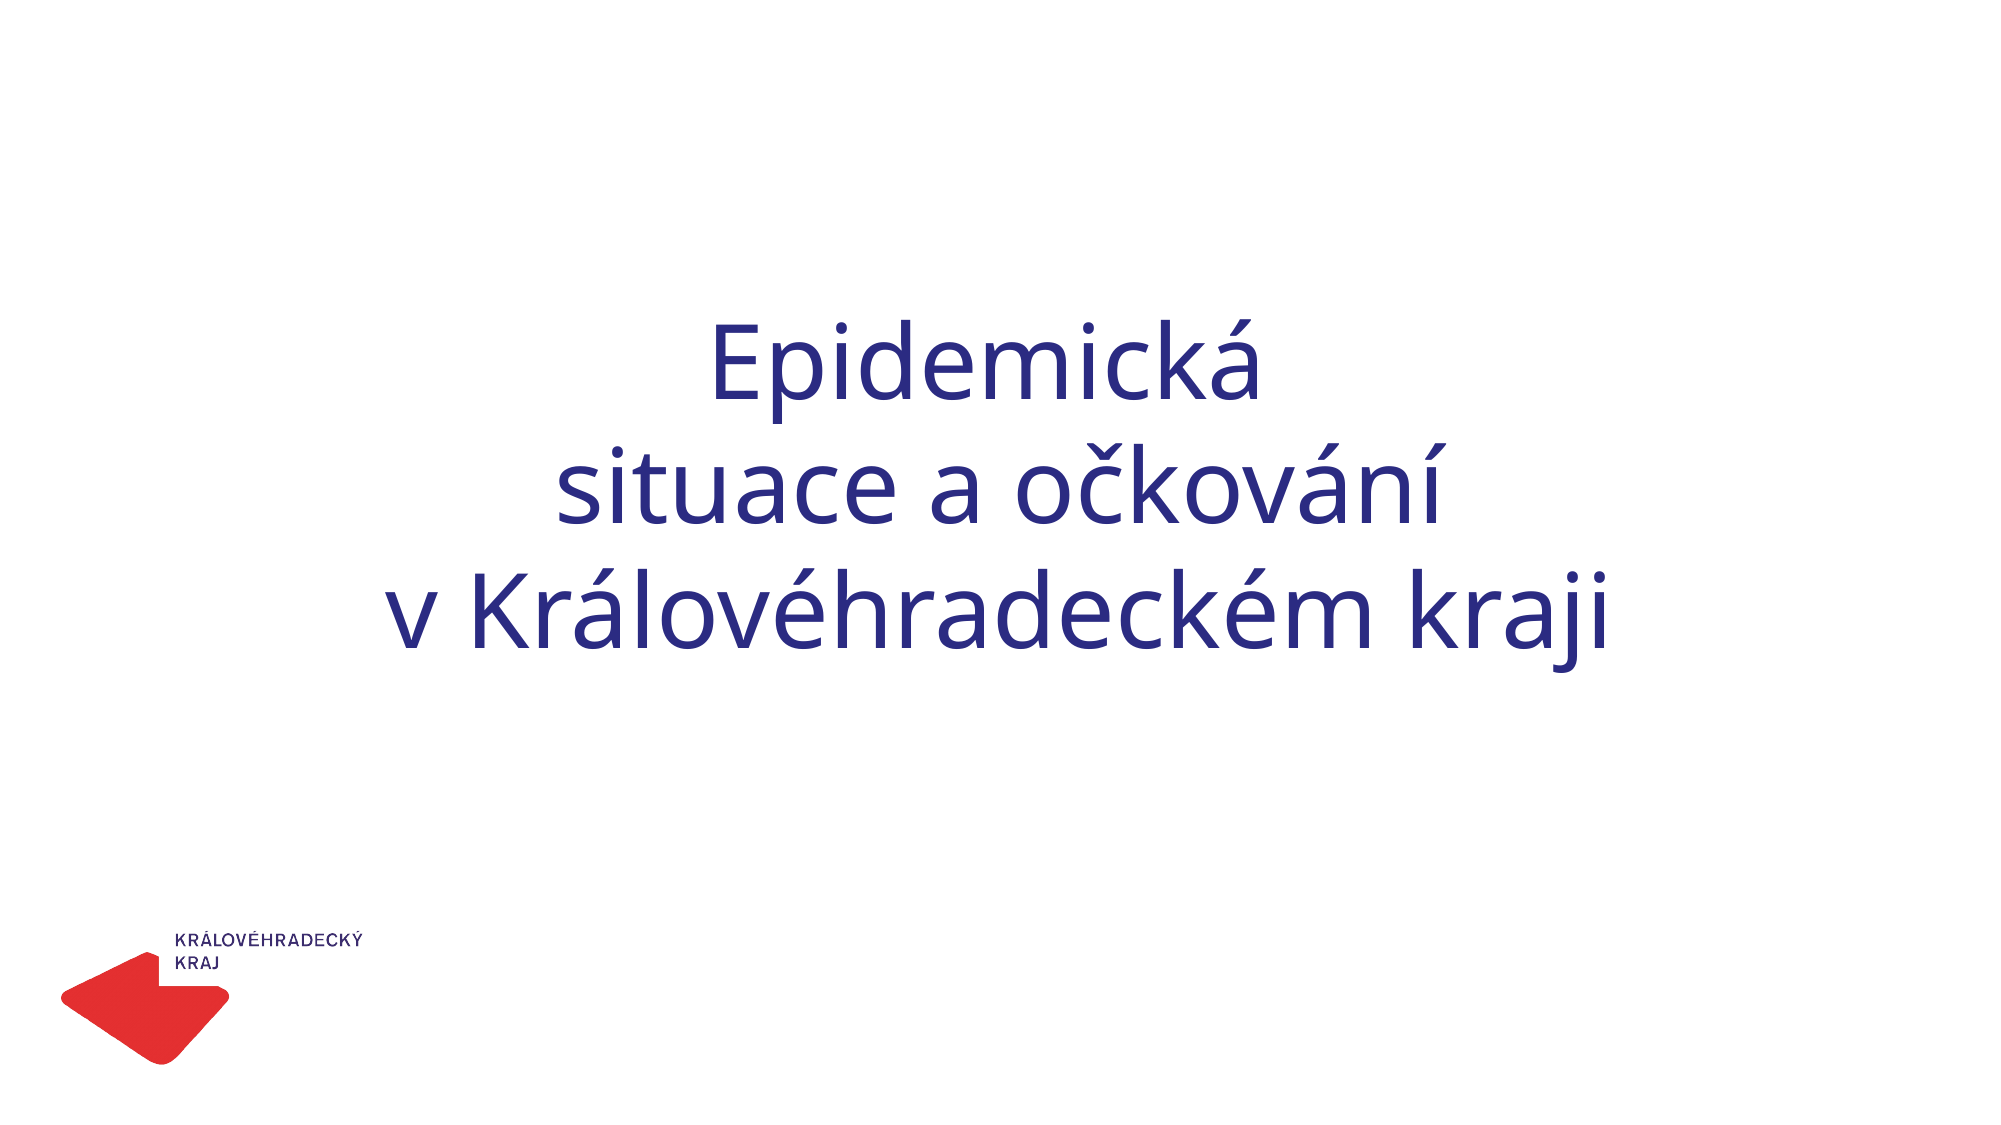

# Epidemická situace a očkování v Královéhradeckém kraji